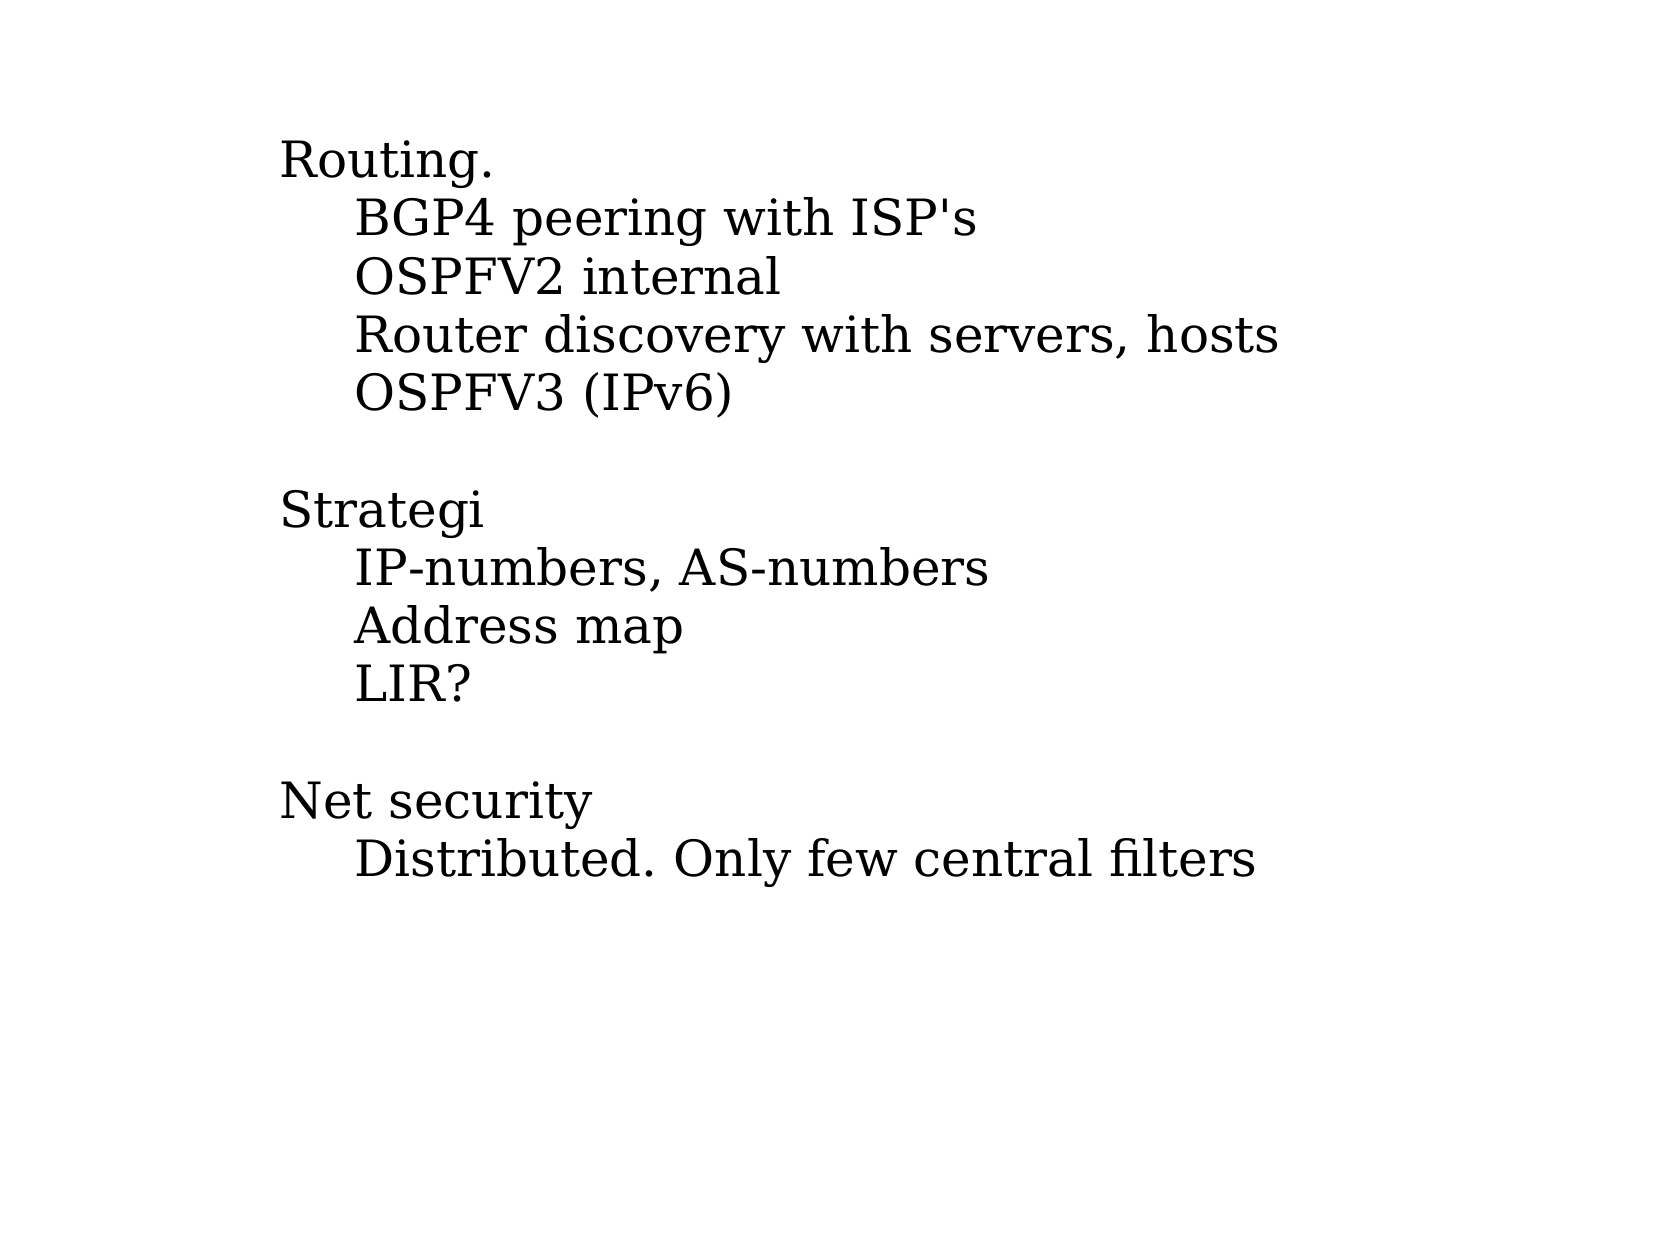

Routing.
	BGP4 peering with ISP's
	OSPFV2 internal
	Router discovery with servers, hosts
	OSPFV3 (IPv6)
Strategi
	IP-numbers, AS-numbers
	Address map
	LIR?
Net security
	Distributed. Only few central filters